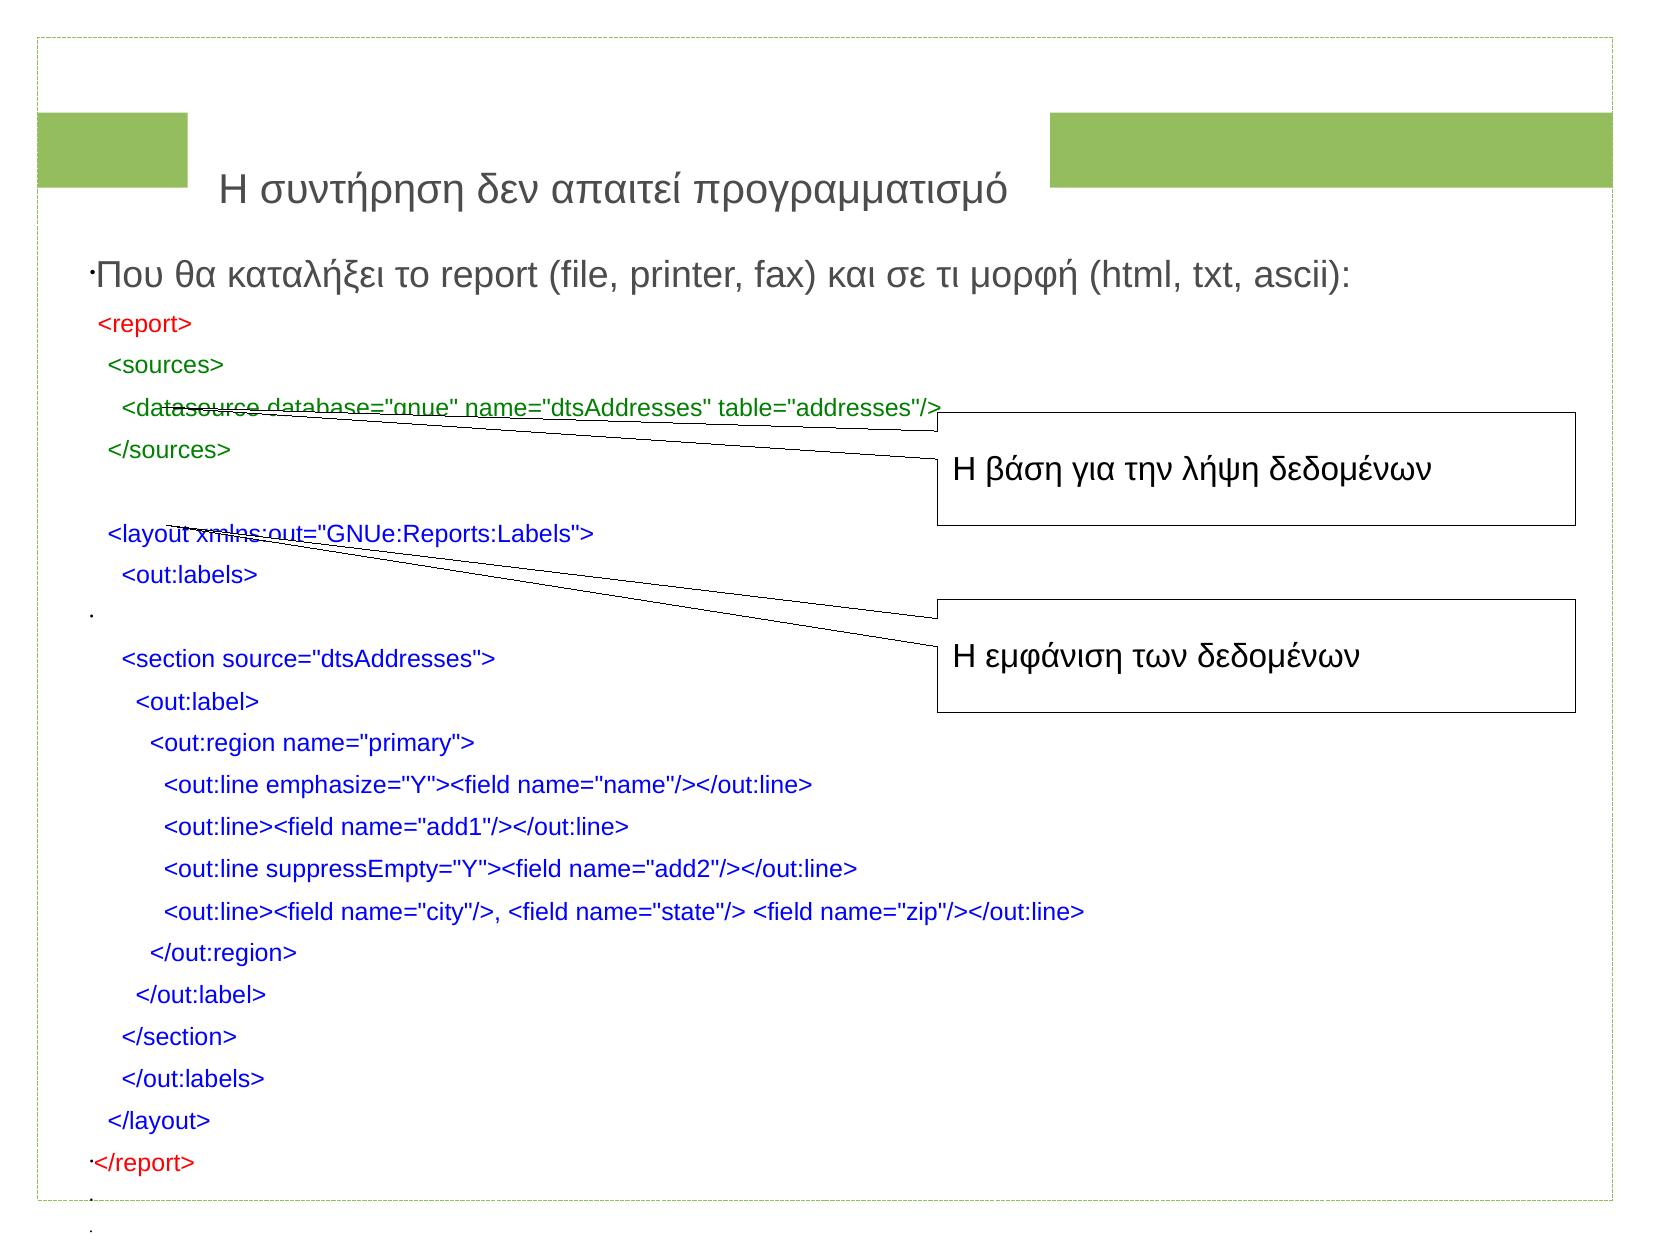

Η συντήρηση δεν απαιτεί προγραμματισμό
Που θα καταλήξει το report (file, printer, fax) και σε τι μορφή (html, txt, ascii):
 <report>
 <sources>
 <datasource database="gnue" name="dtsAddresses" table="addresses"/>
 </sources>
 <layout xmlns:out="GNUe:Reports:Labels">
 <out:labels>
 <section source="dtsAddresses">
 <out:label>
 <out:region name="primary">
 <out:line emphasize="Y"><field name="name"/></out:line>
 <out:line><field name="add1"/></out:line>
 <out:line suppressEmpty="Y"><field name="add2"/></out:line>
 <out:line><field name="city"/>, <field name="state"/> <field name="zip"/></out:line>
 </out:region>
 </out:label>
 </section>
 </out:labels>
 </layout>
</report>
Η βάση για την λήψη δεδομένων
Η εμφάνιση των δεδομένων